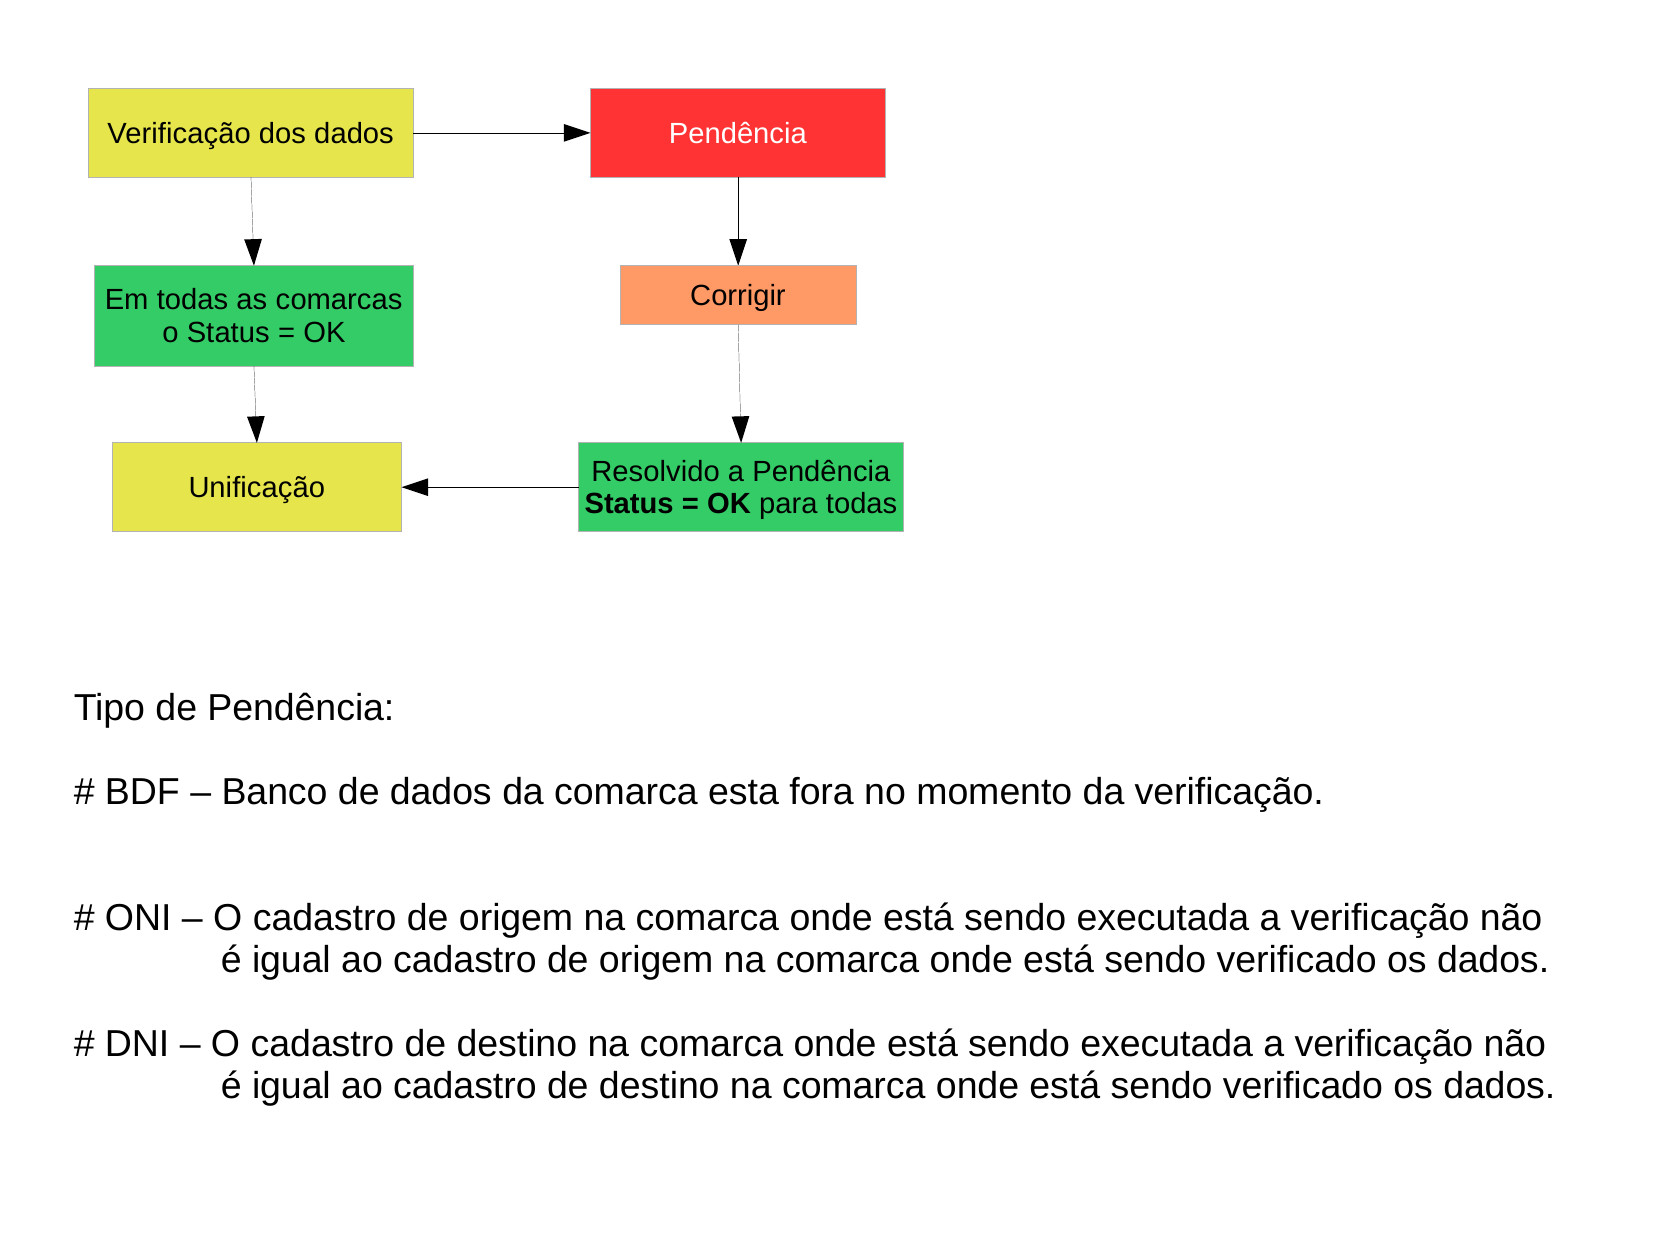

Verificação dos dados
Pendência
Em todas as comarcas
o Status = OK
Corrigir
Unificação
Resolvido a Pendência
Status = OK para todas
Tipo de Pendência:
# BDF – Banco de dados da comarca esta fora no momento da verificação.
# ONI – O cadastro de origem na comarca onde está sendo executada a verificação não
 é igual ao cadastro de origem na comarca onde está sendo verificado os dados.
# DNI – O cadastro de destino na comarca onde está sendo executada a verificação não
 é igual ao cadastro de destino na comarca onde está sendo verificado os dados.